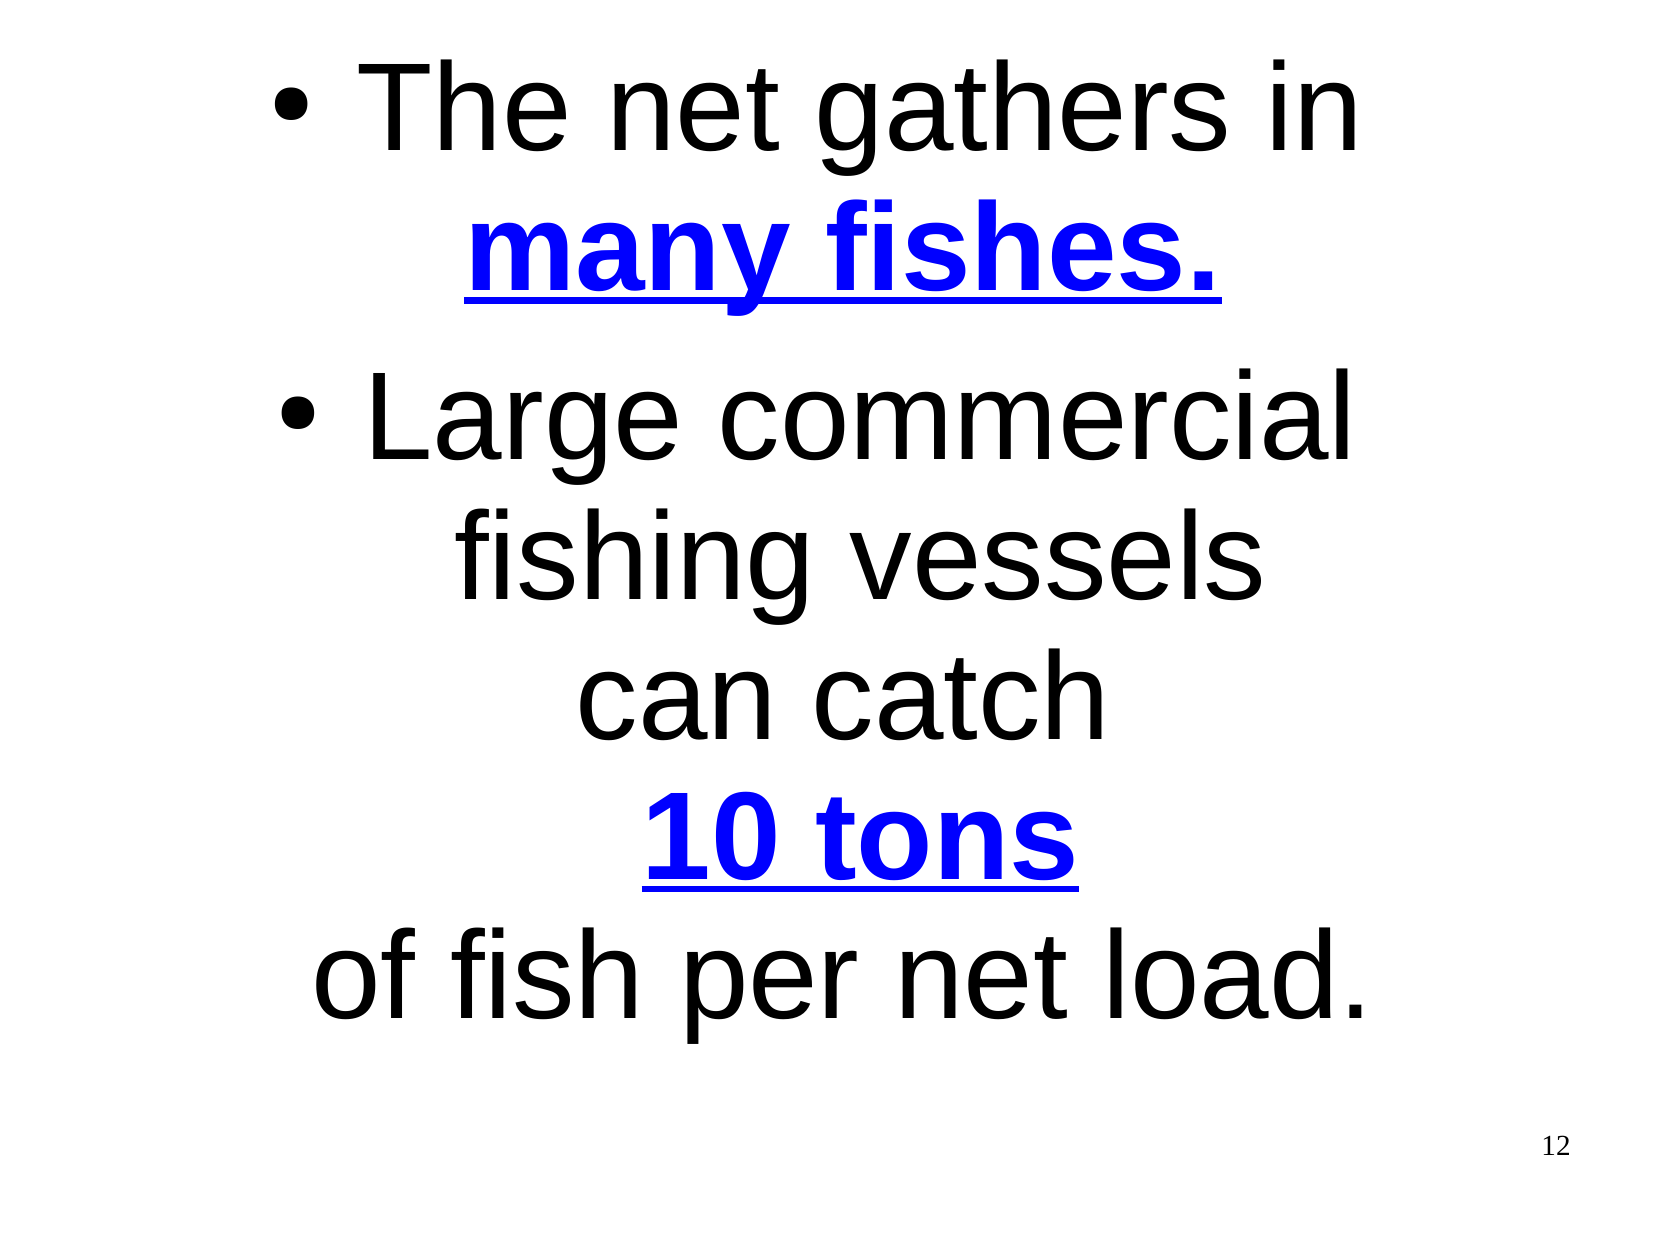

# The net gathers in many fishes.
 Large commercial
fishing vessels
can catch
10 tons
of fish per net load.
12